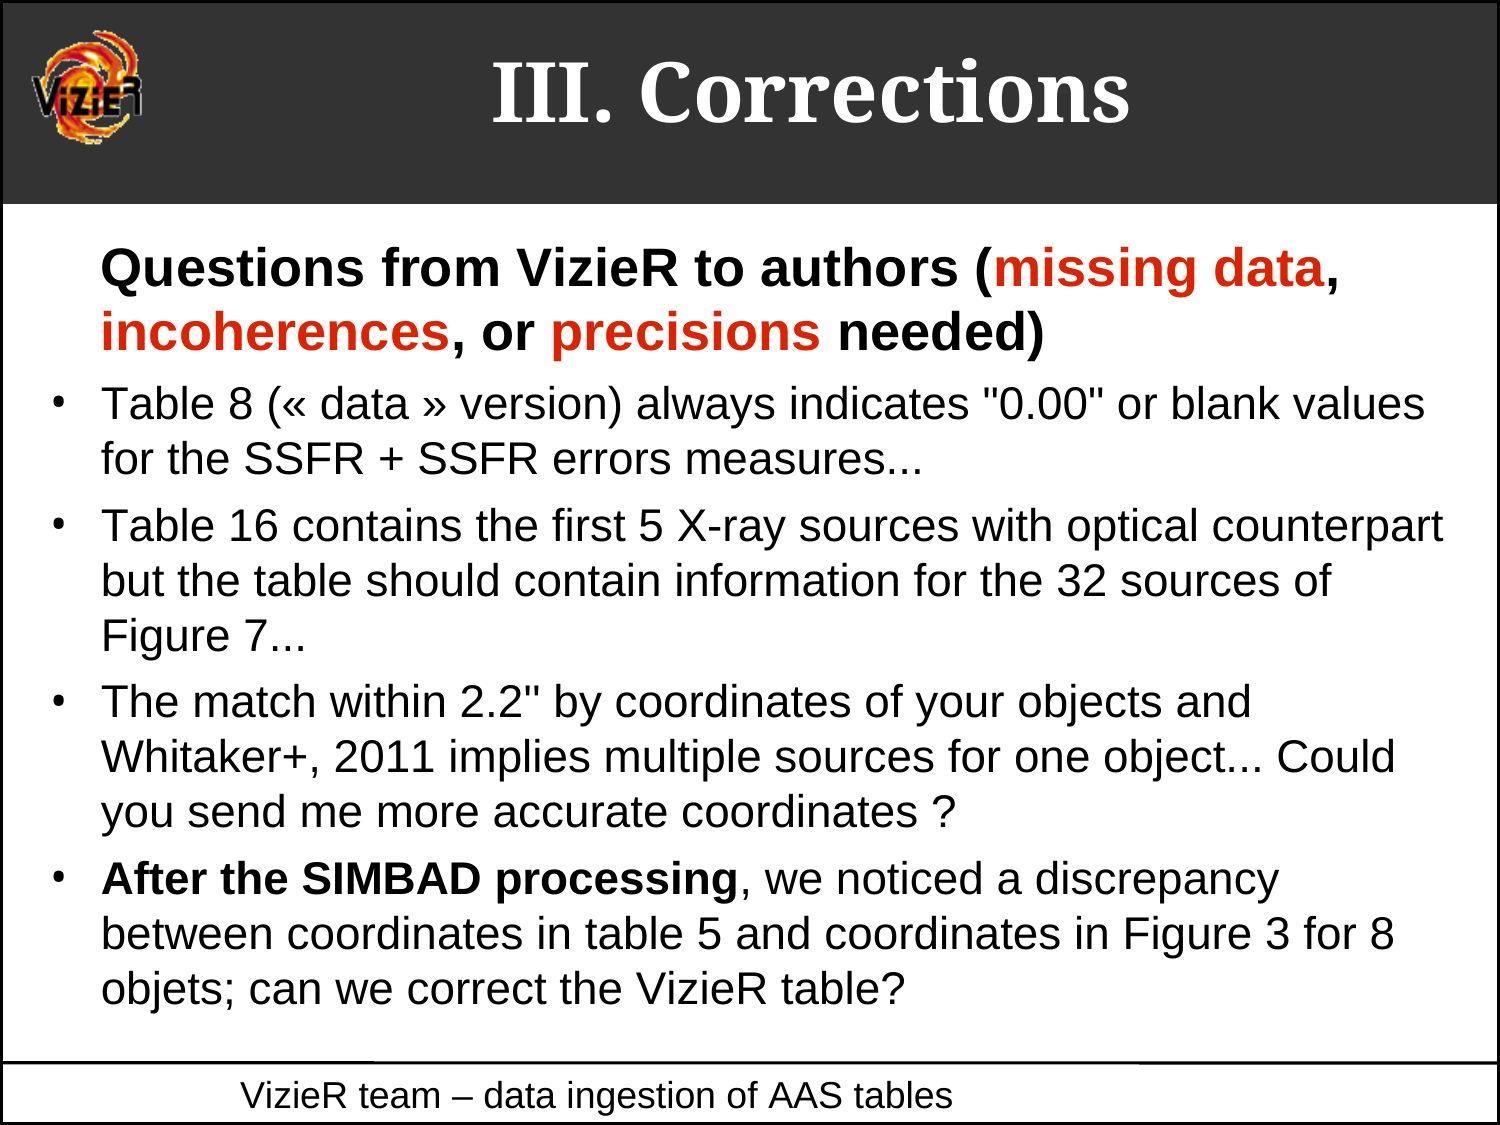

# III. Corrections
Questions from VizieR to authors (missing data, incoherences, or precisions needed)
Table 8 (« data » version) always indicates "0.00" or blank values for the SSFR + SSFR errors measures...
Table 16 contains the first 5 X-ray sources with optical counterpart but the table should contain information for the 32 sources of Figure 7...
The match within 2.2'' by coordinates of your objects and Whitaker+, 2011 implies multiple sources for one object... Could you send me more accurate coordinates ?
After the SIMBAD processing, we noticed a discrepancy between coordinates in table 5 and coordinates in Figure 3 for 8 objets; can we correct the VizieR table?